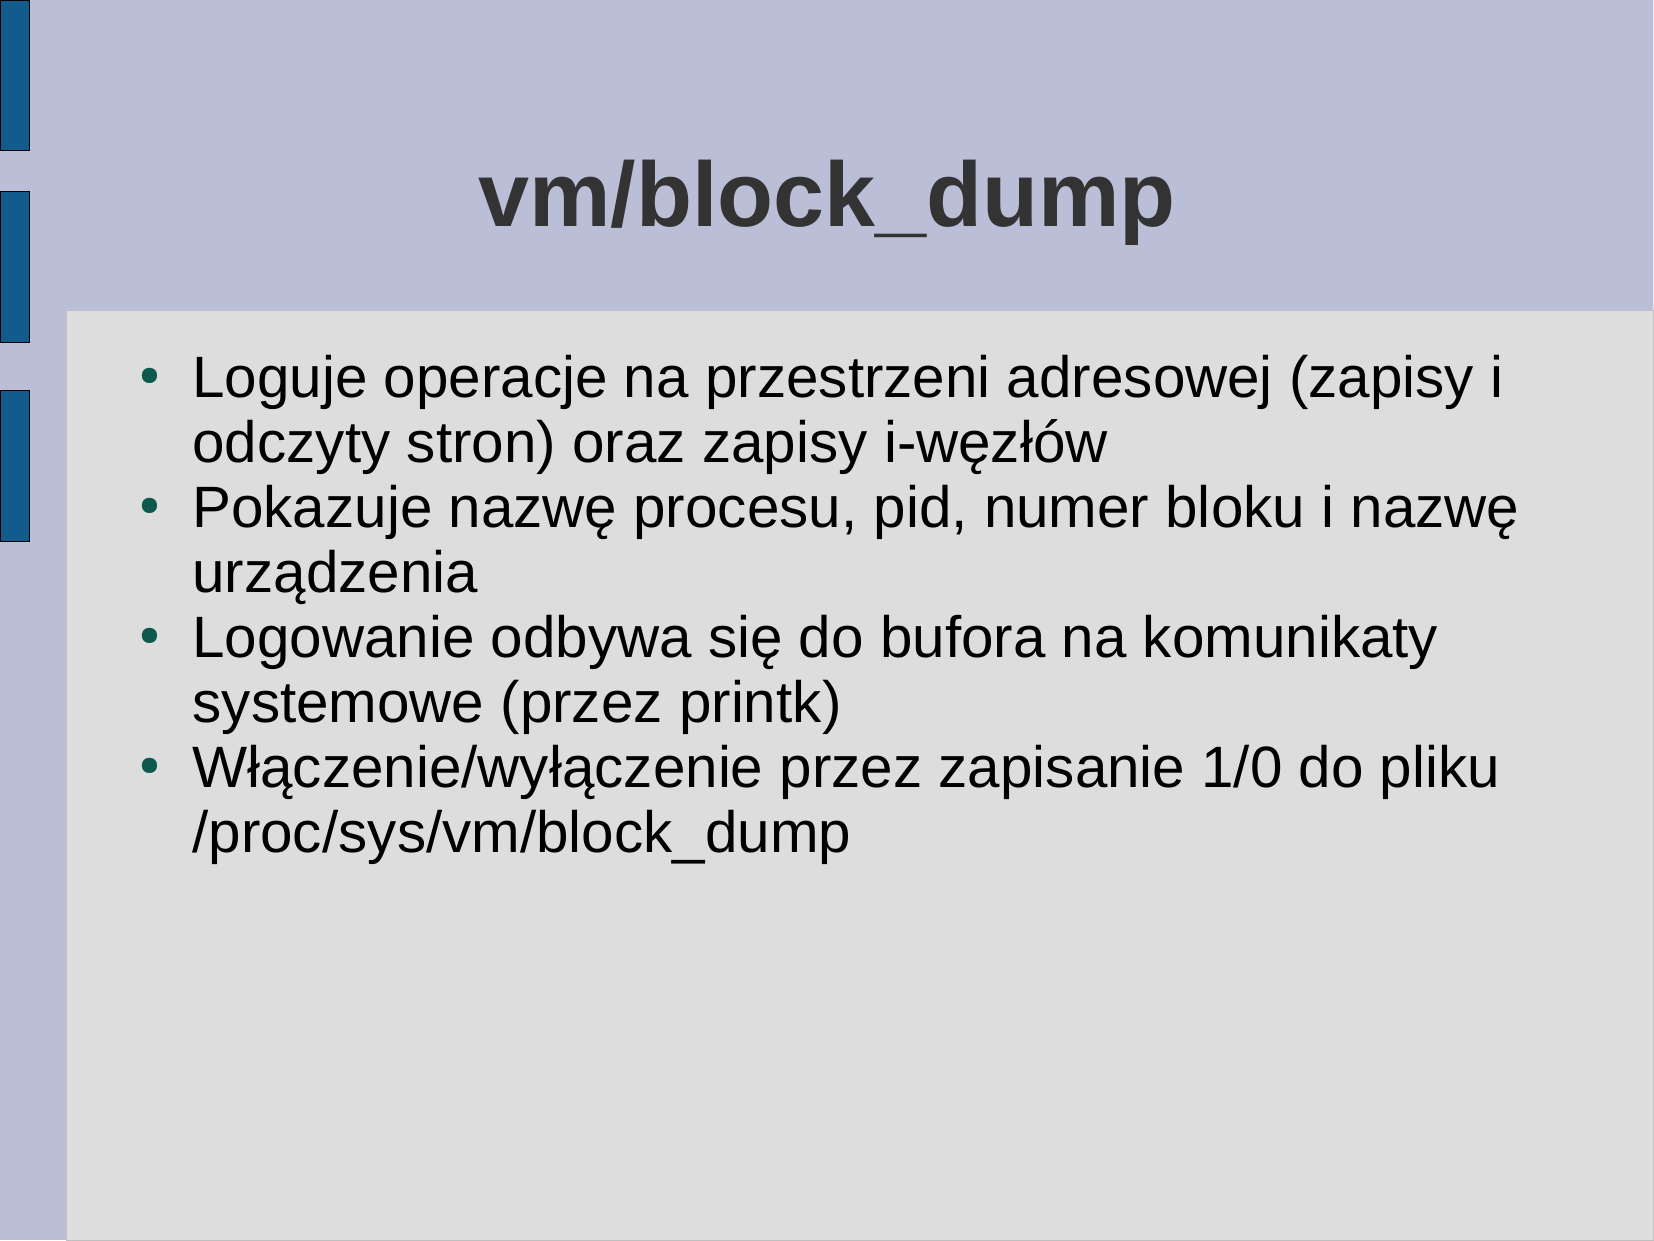

# vm/block_dump
Loguje operacje na przestrzeni adresowej (zapisy i odczyty stron) oraz zapisy i-węzłów
Pokazuje nazwę procesu, pid, numer bloku i nazwę urządzenia
Logowanie odbywa się do bufora na komunikaty systemowe (przez printk)
Włączenie/wyłączenie przez zapisanie 1/0 do pliku /proc/sys/vm/block_dump